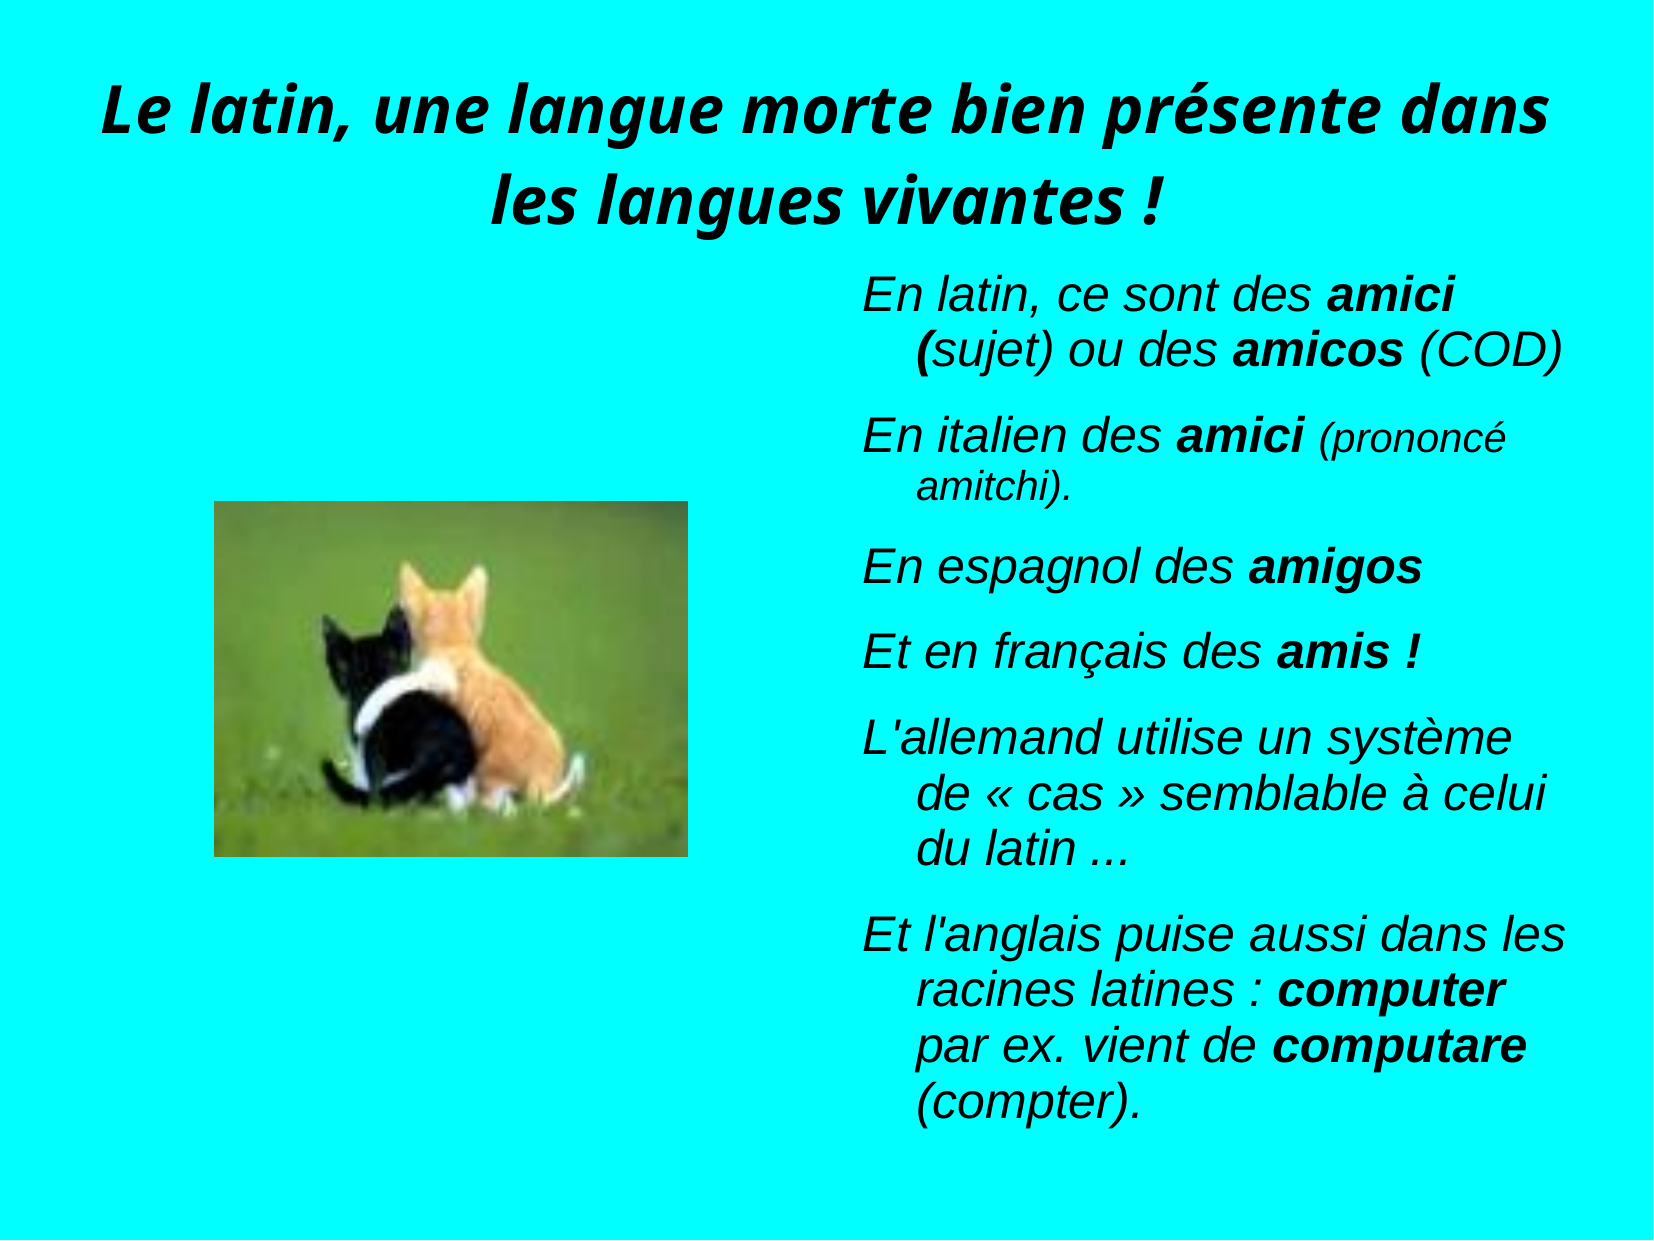

# Le latin, une langue morte bien présente dans les langues vivantes !
En latin, ce sont des amici (sujet) ou des amicos (COD)
En italien des amici (prononcé amitchi).
En espagnol des amigos
Et en français des amis !
L'allemand utilise un système de « cas » semblable à celui du latin ...
Et l'anglais puise aussi dans les racines latines : computer par ex. vient de computare (compter).